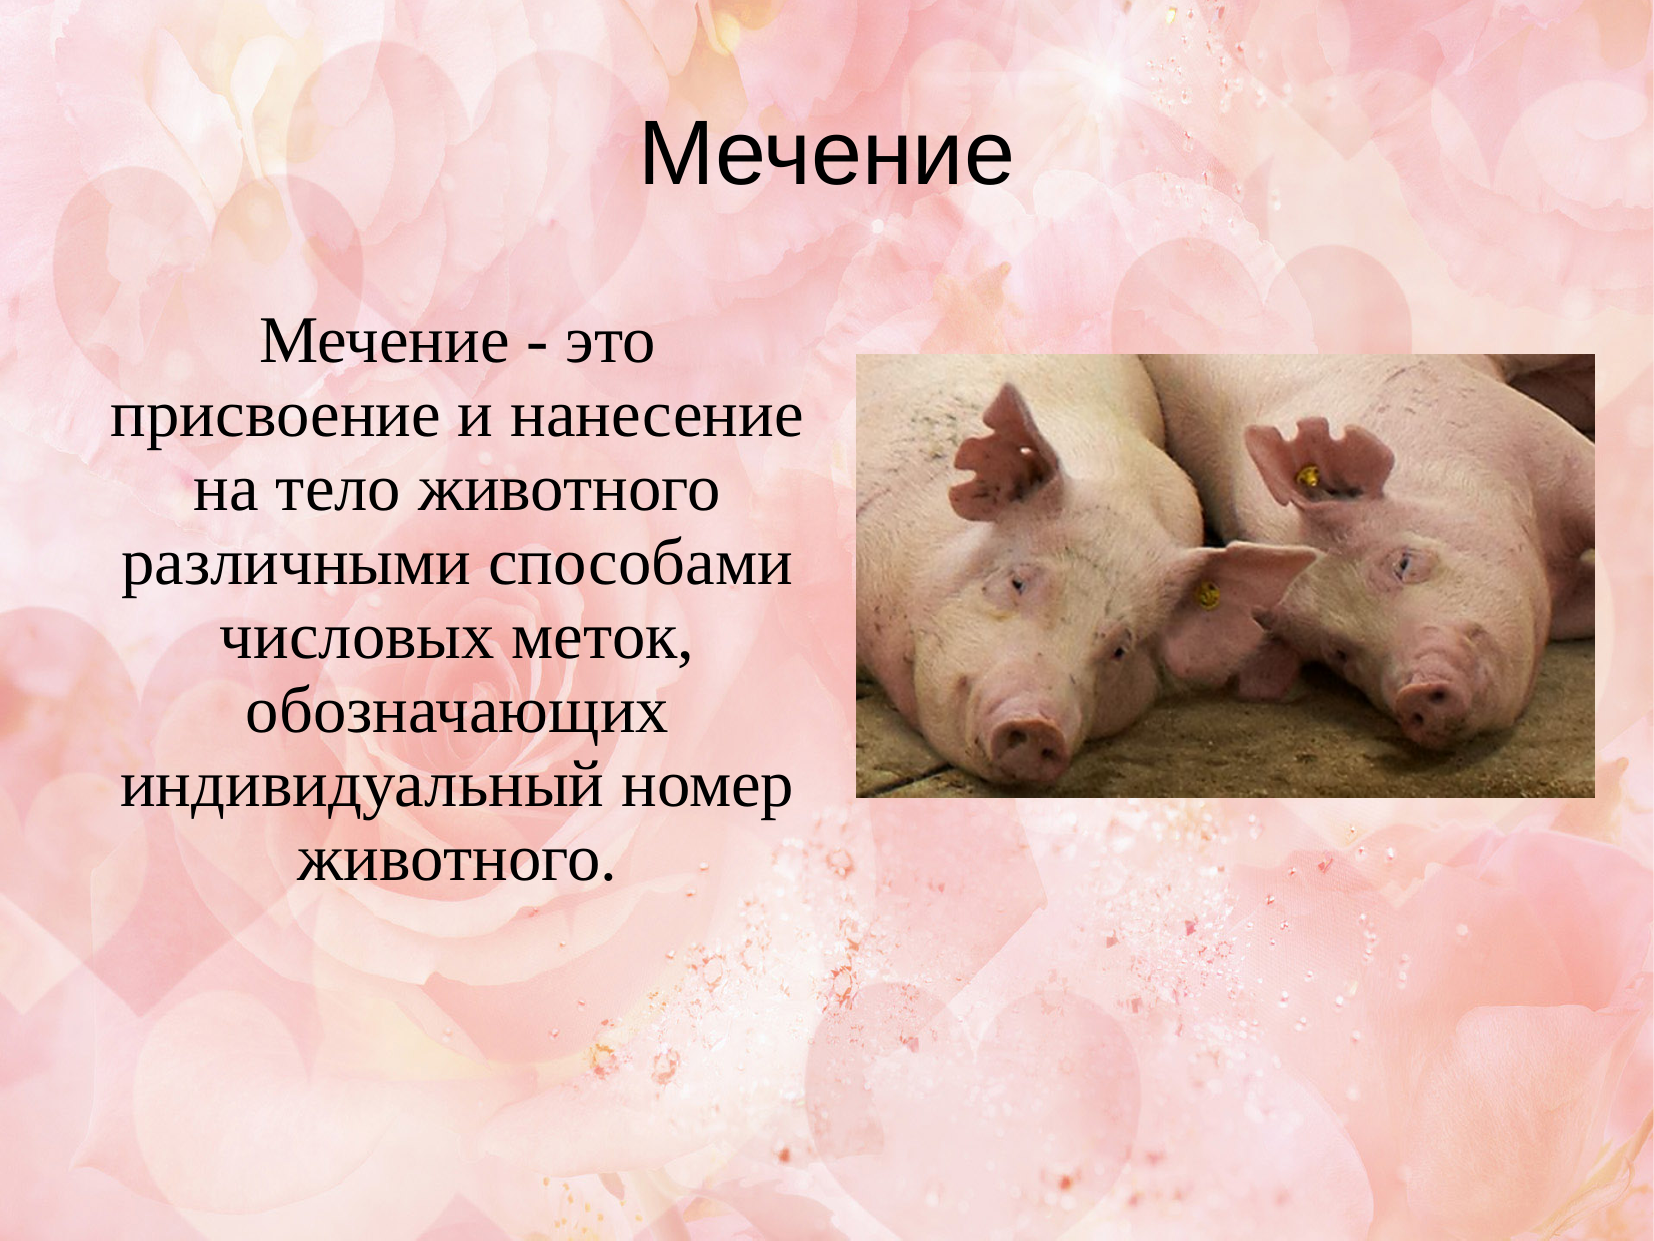

# Мечение
Мечение - это присвоение и нанесение на тело животного различными способами числовых меток, обозначающих индивидуальный номер животного.